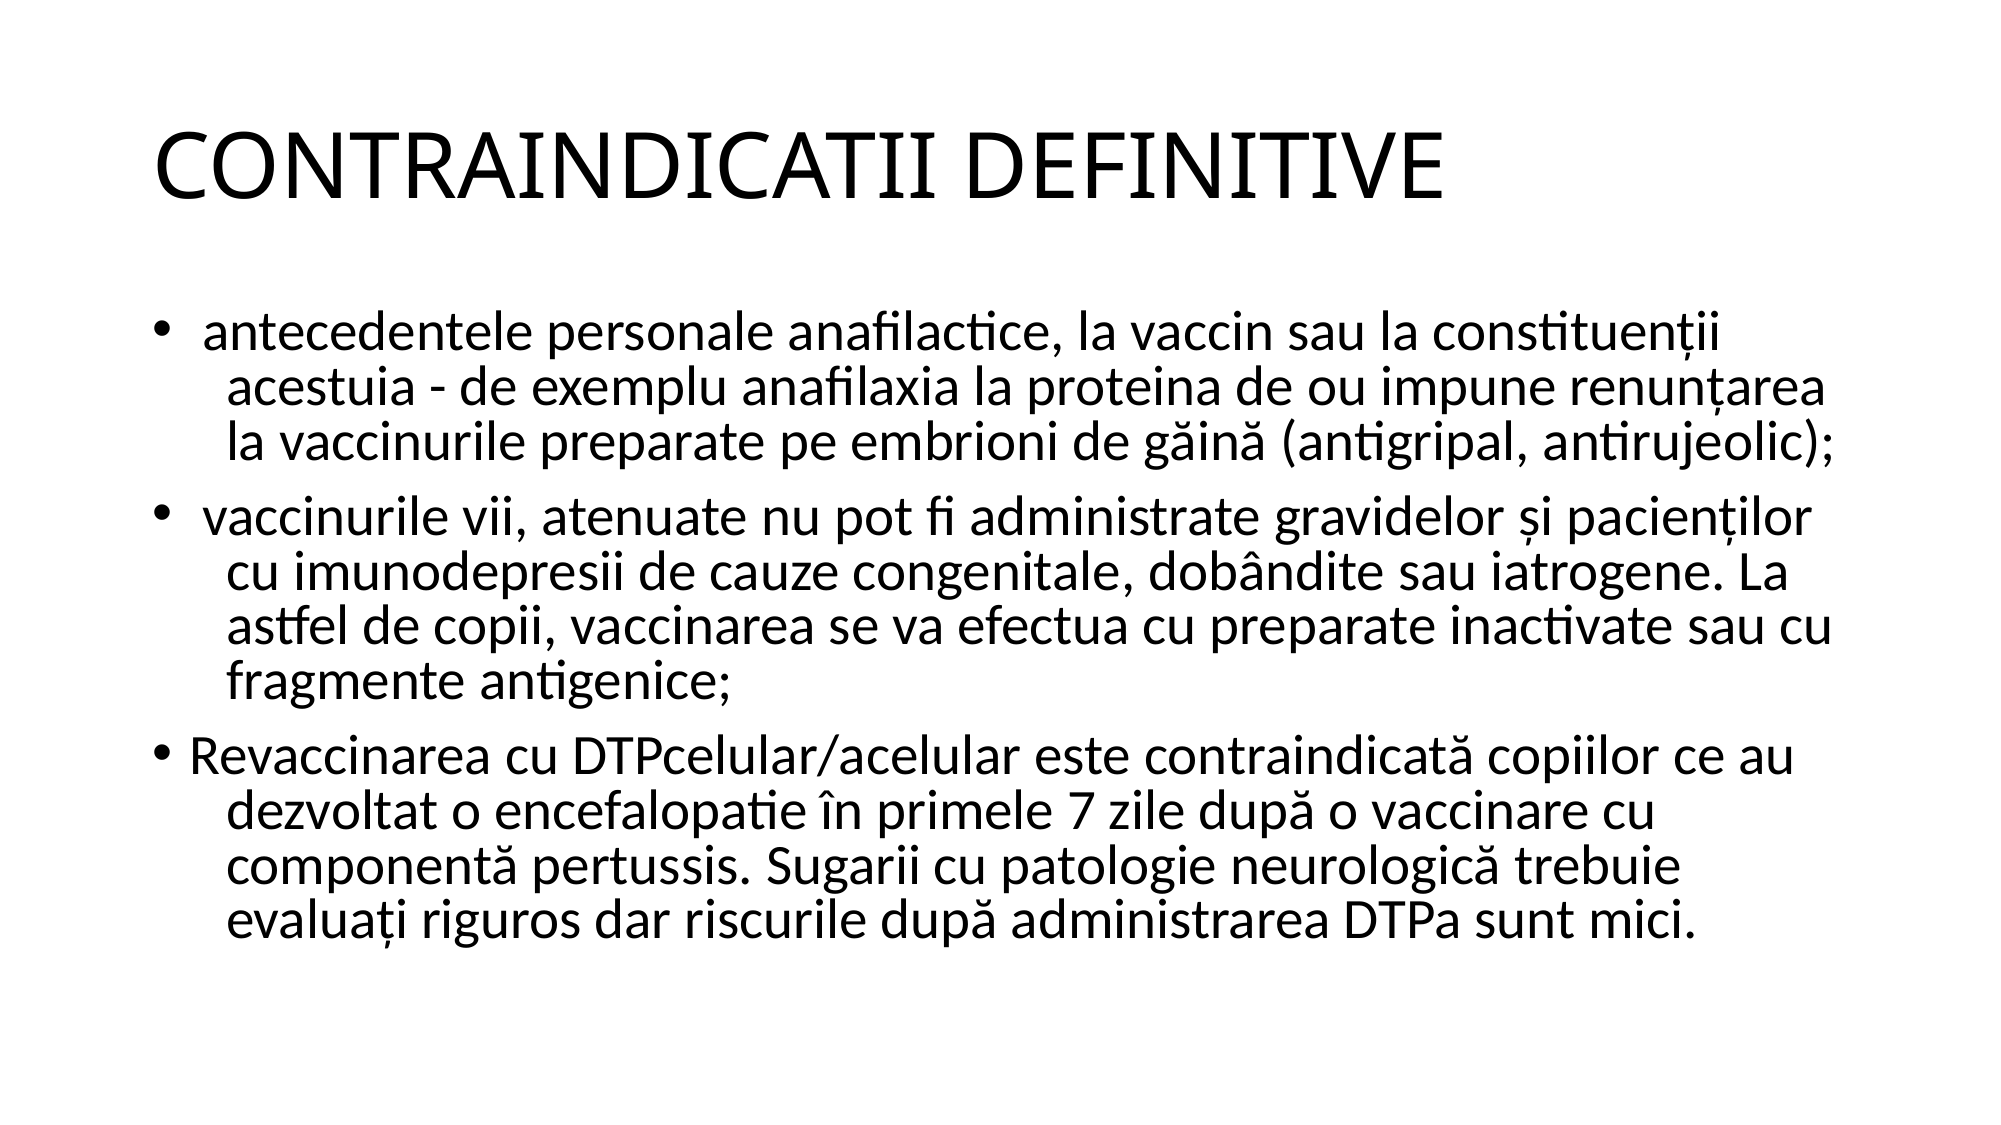

# CONTRAINDICATII DEFINITIVE
 antecedentele personale anafilactice, la vaccin sau la constituenţii acestuia - de exemplu anafilaxia la proteina de ou impune renunţarea la vaccinurile preparate pe embrioni de găină (antigripal, antirujeolic);
 vaccinurile vii, atenuate nu pot fi administrate gravidelor şi pacienţilor cu imunodepresii de cauze congenitale, dobândite sau iatrogene. La astfel de copii, vaccinarea se va efectua cu preparate inactivate sau cu fragmente antigenice;
Revaccinarea cu DTPcelular/acelular este contraindicată copiilor ce au dezvoltat o encefalopatie în primele 7 zile după o vaccinare cu componentă pertussis. Sugarii cu patologie neurologică trebuie evaluaţi riguros dar riscurile după administrarea DTPa sunt mici.